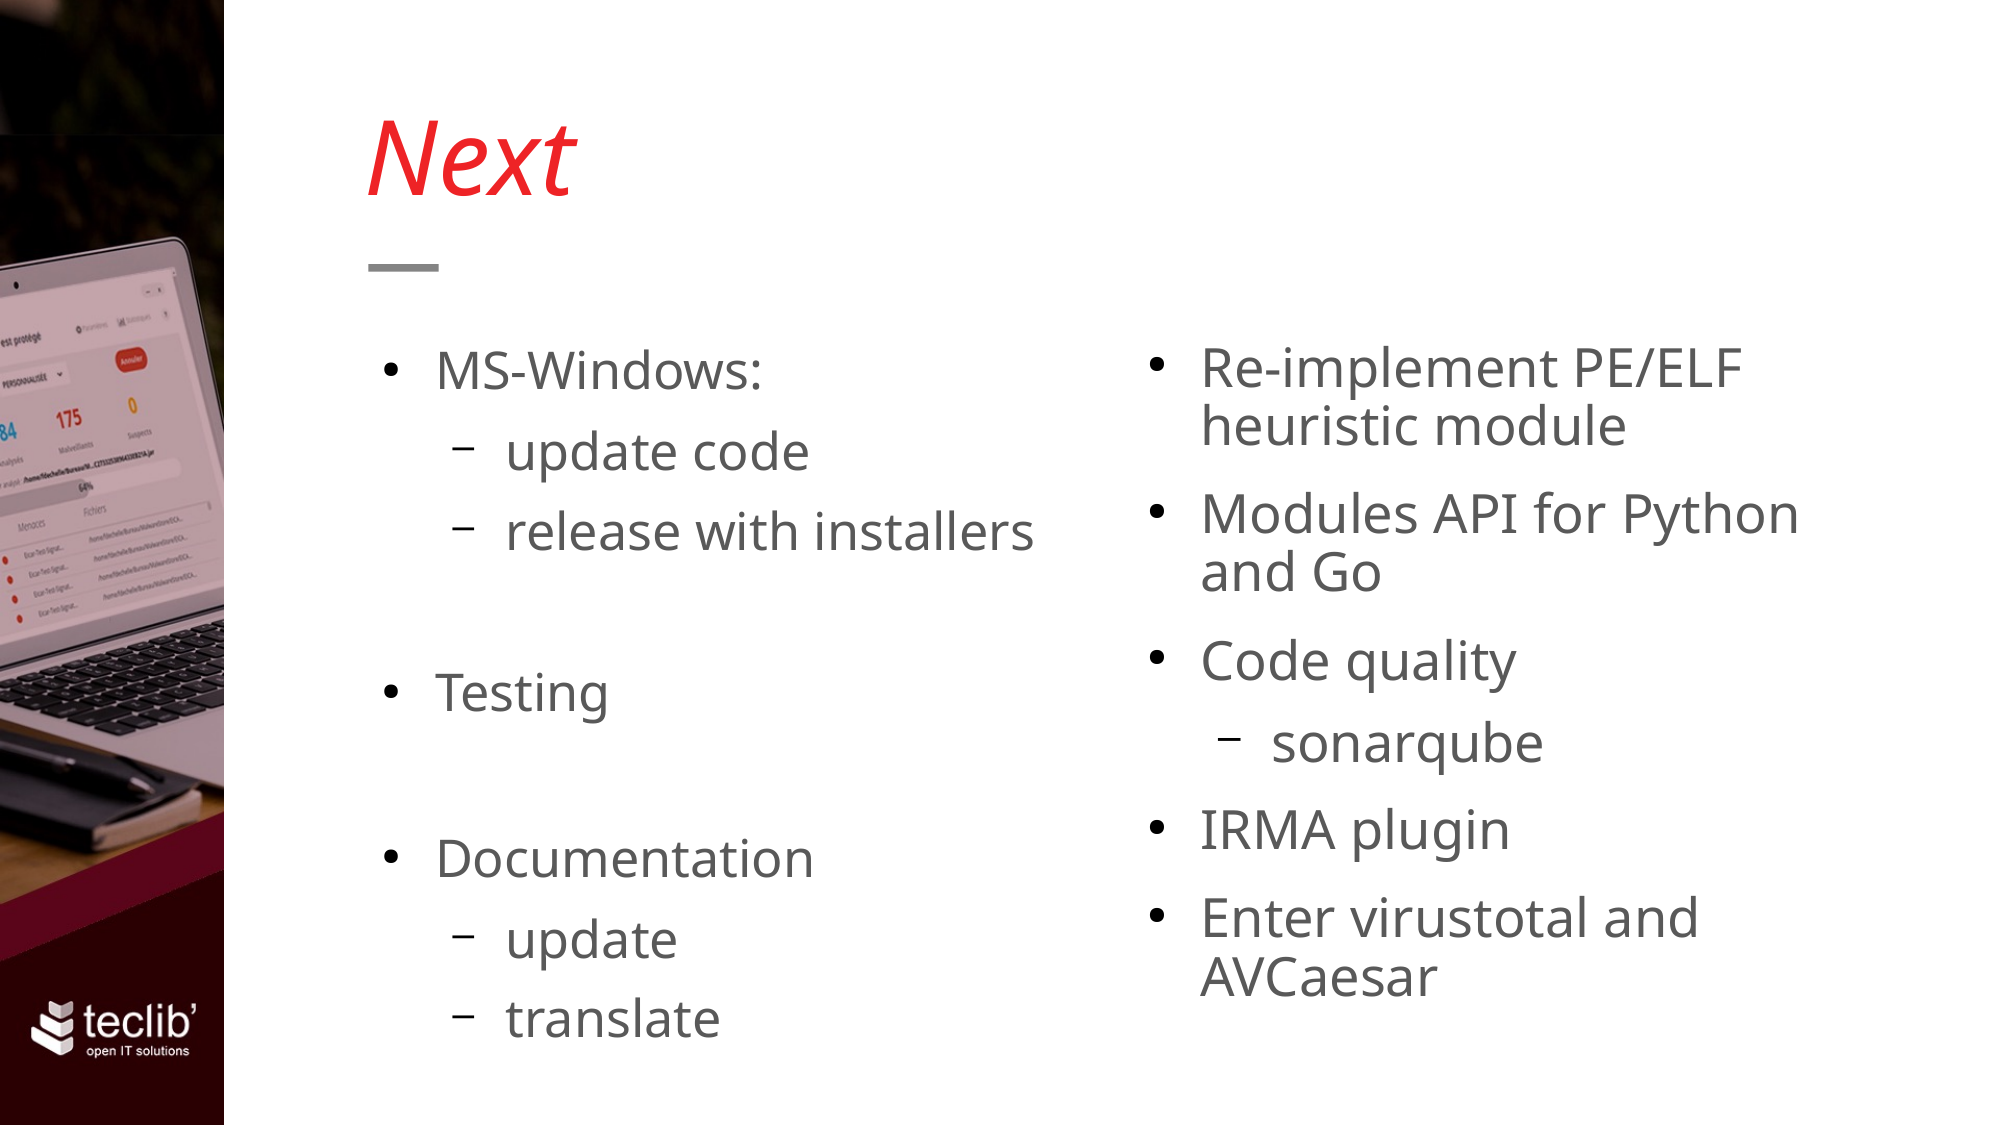

# Next
MS-Windows:
update code
release with installers
Testing
Documentation
update
translate
Re-implement PE/ELF heuristic module
Modules API for Python and Go
Code quality
sonarqube
IRMA plugin
Enter virustotal and AVCaesar